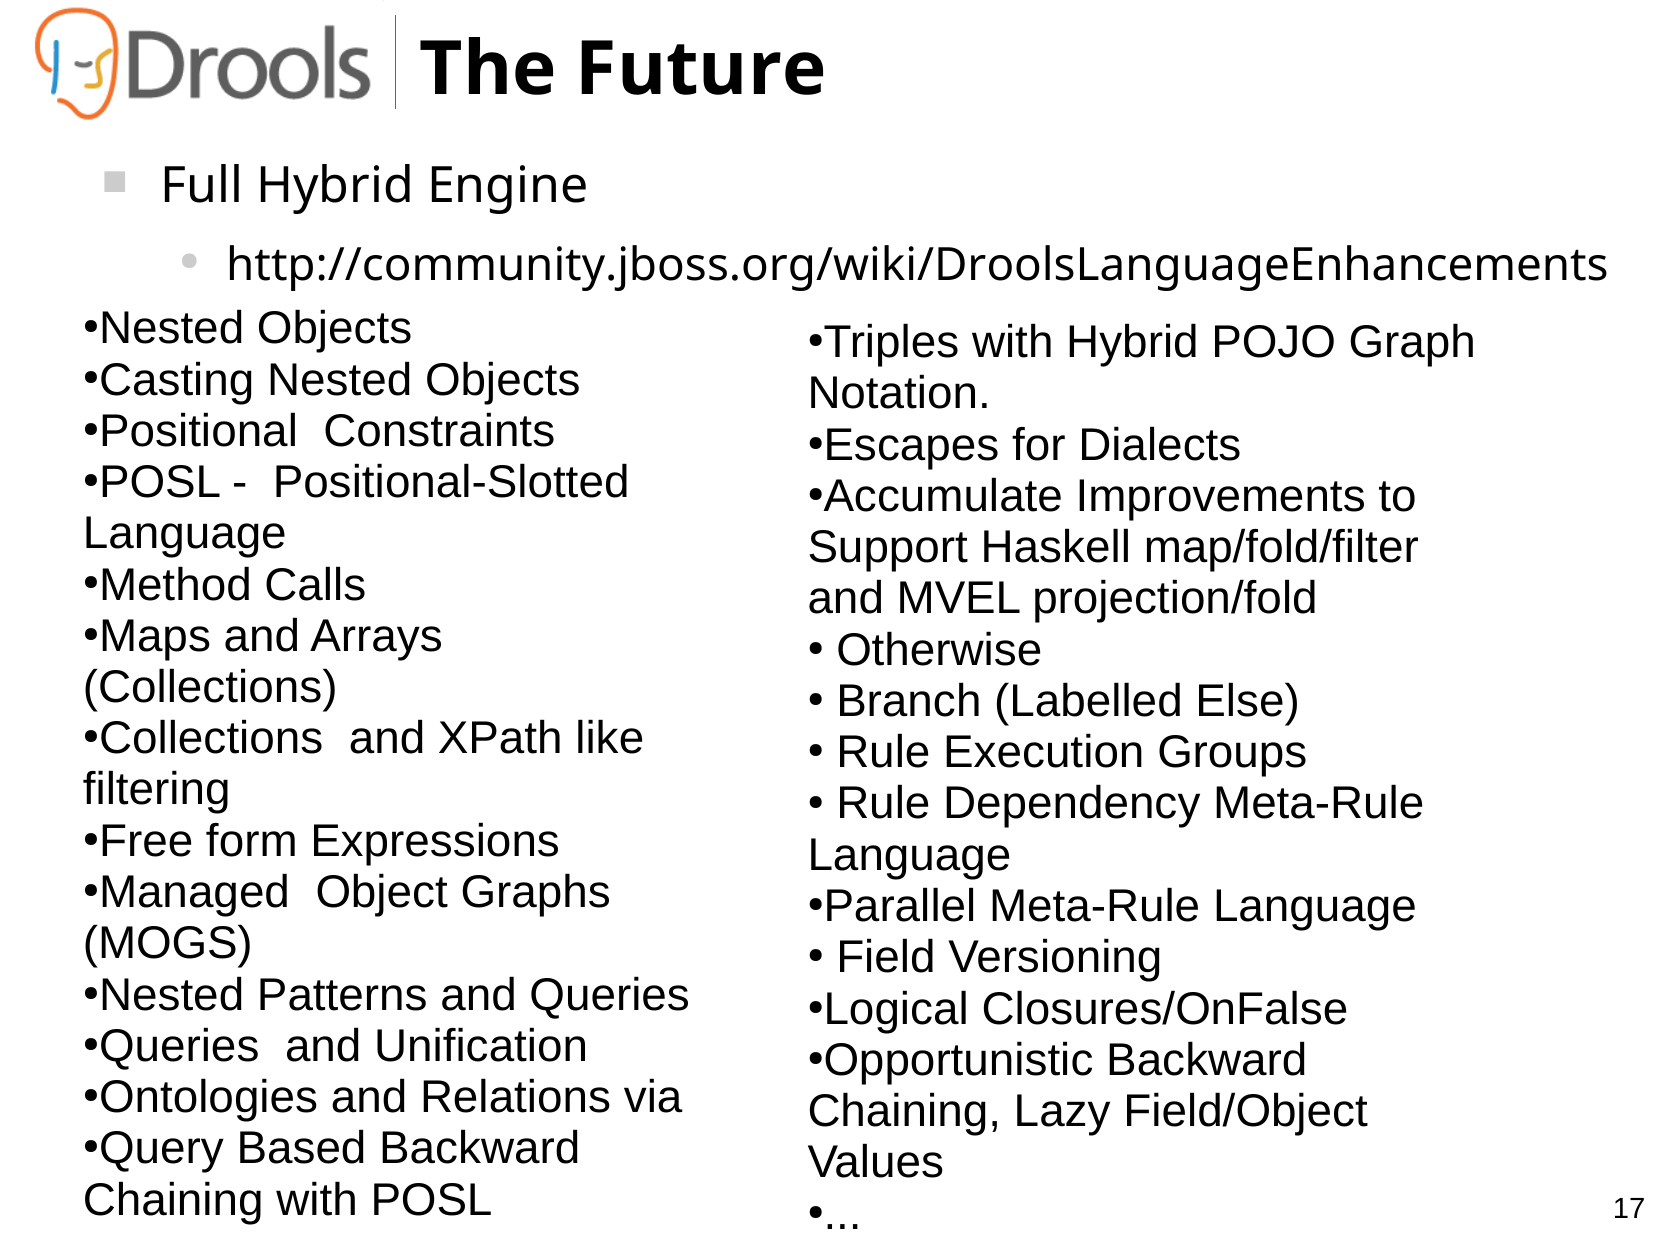

# The Future
Full Hybrid Engine
http://community.jboss.org/wiki/DroolsLanguageEnhancements
Nested Objects
Casting Nested Objects
Positional Constraints
POSL - Positional-Slotted Language
Method Calls
Maps and Arrays (Collections)
Collections and XPath like filtering
Free form Expressions
Managed Object Graphs (MOGS)
Nested Patterns and Queries
Queries and Unification
Ontologies and Relations via
Query Based Backward Chaining with POSL
Triples with Hybrid POJO Graph Notation.
Escapes for Dialects
Accumulate Improvements to Support Haskell map/fold/filter and MVEL projection/fold
 Otherwise
 Branch (Labelled Else)
 Rule Execution Groups
 Rule Dependency Meta-Rule Language
Parallel Meta-Rule Language
 Field Versioning
Logical Closures/OnFalse
Opportunistic Backward Chaining, Lazy Field/Object Values
...